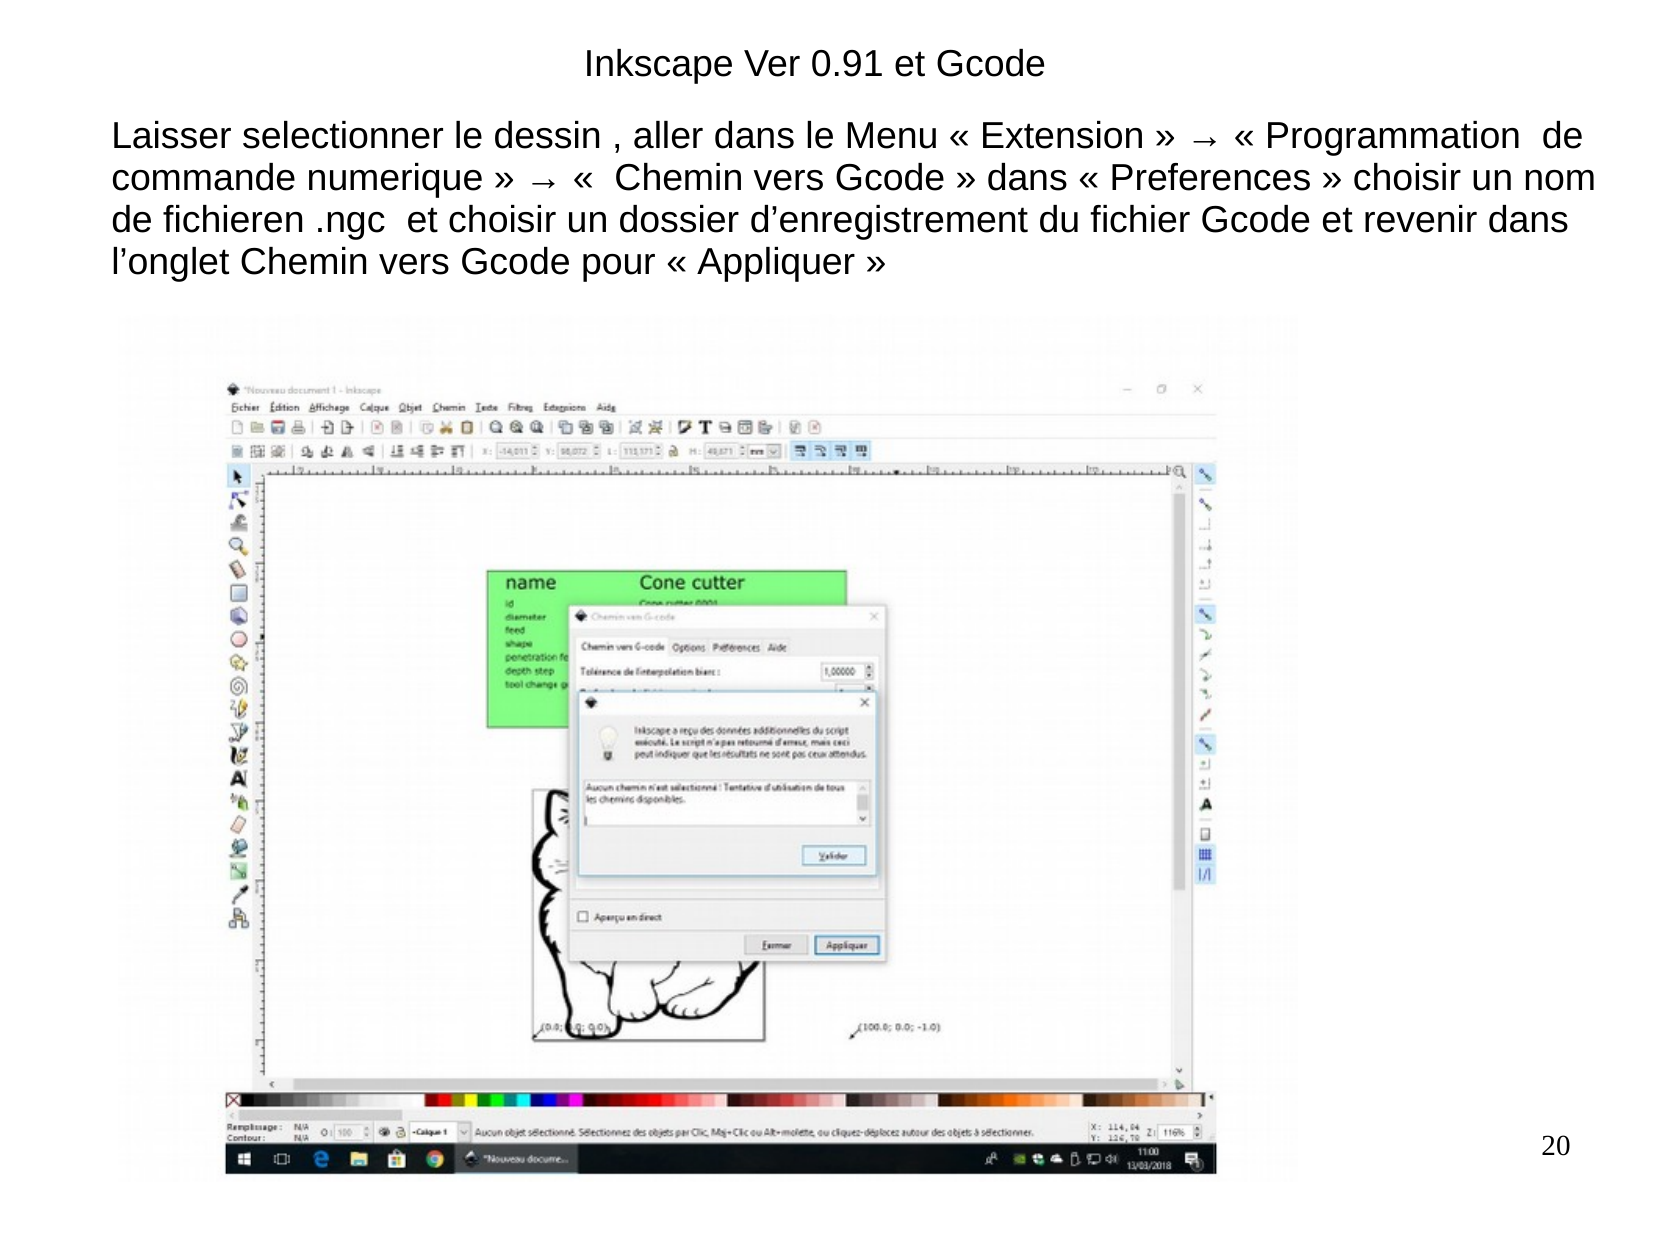

Inkscape Ver 0.91 et Gcode
Laisser selectionner le dessin , aller dans le Menu « Extension » → « Programmation de commande numerique » → «  Chemin vers Gcode » dans « Preferences » choisir un nom de fichieren .ngc et choisir un dossier d’enregistrement du fichier Gcode et revenir dans l’onglet Chemin vers Gcode pour « Appliquer »
20